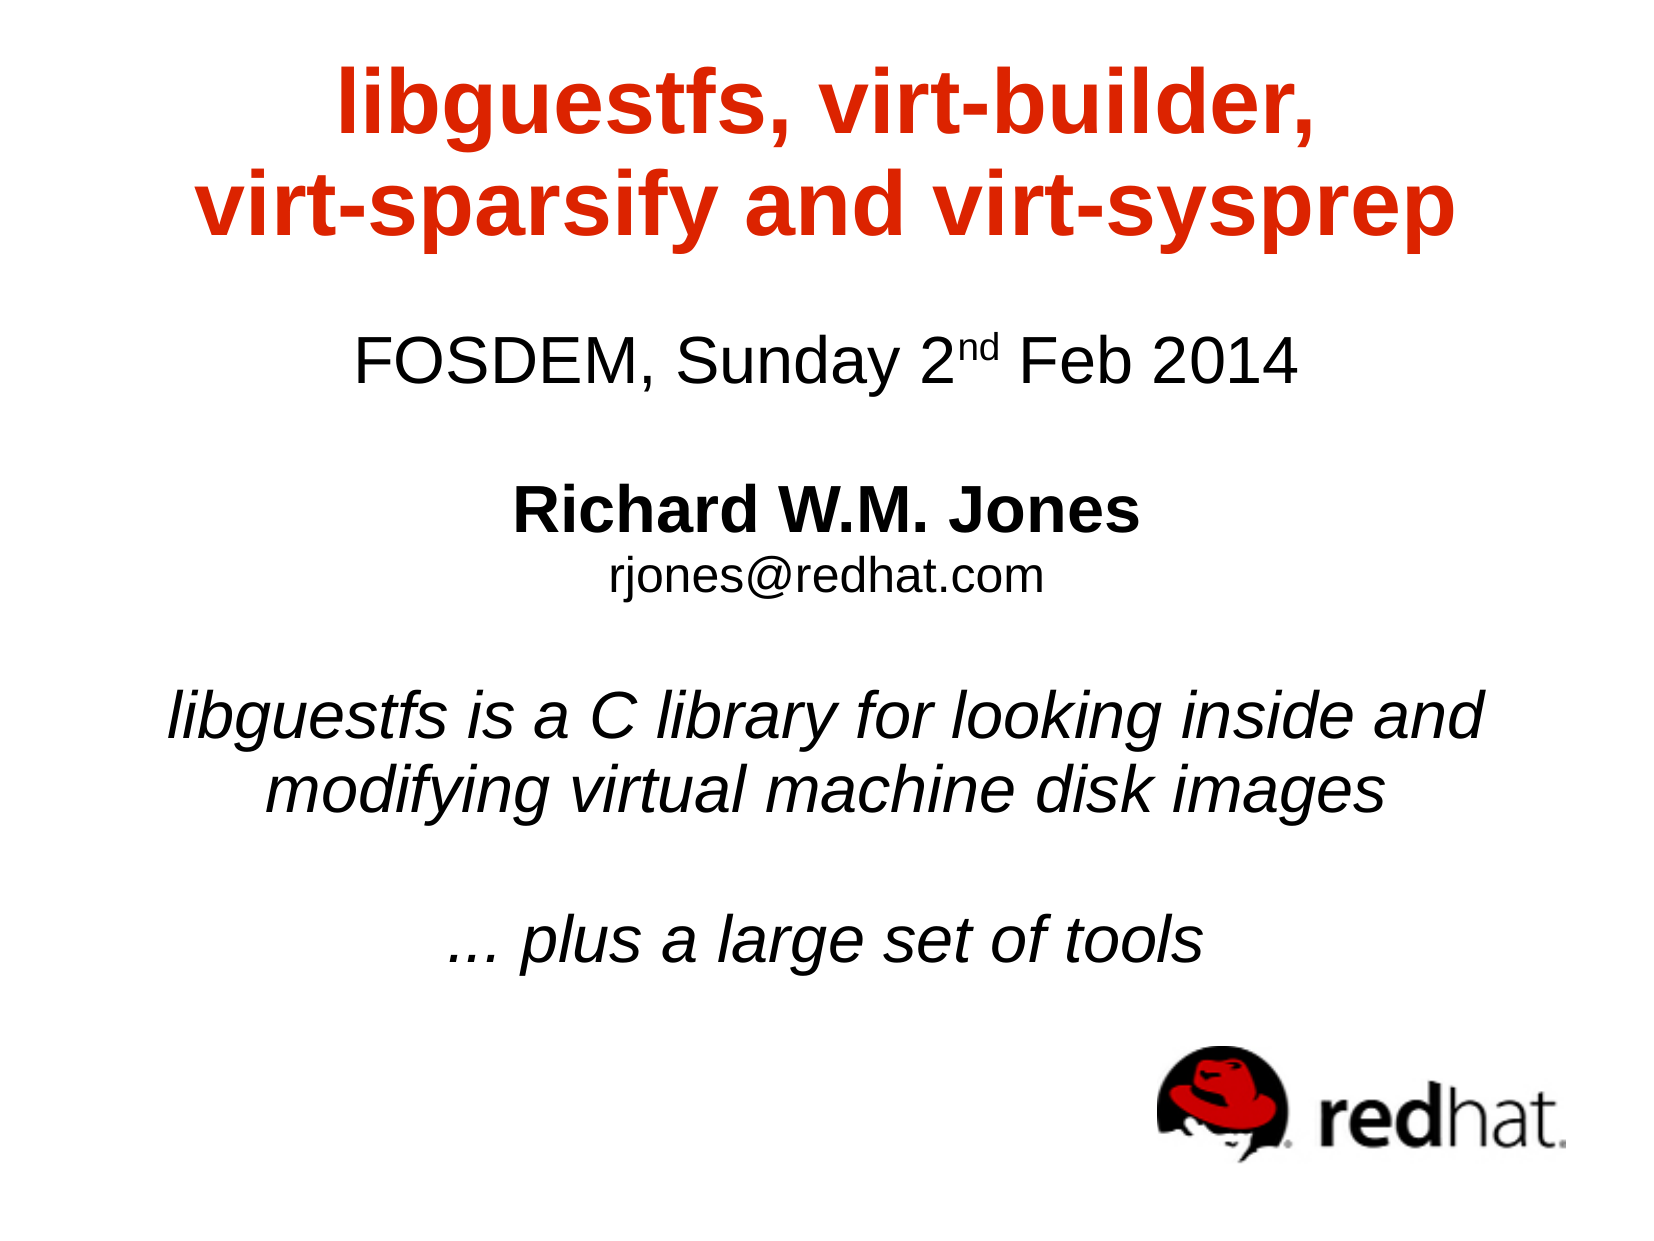

# libguestfs, virt-builder, virt-sparsify and virt-sysprep
FOSDEM, Sunday 2nd Feb 2014
Richard W.M. Jones
rjones@redhat.com
libguestfs is a C library for looking inside and modifying virtual machine disk images
... plus a large set of tools